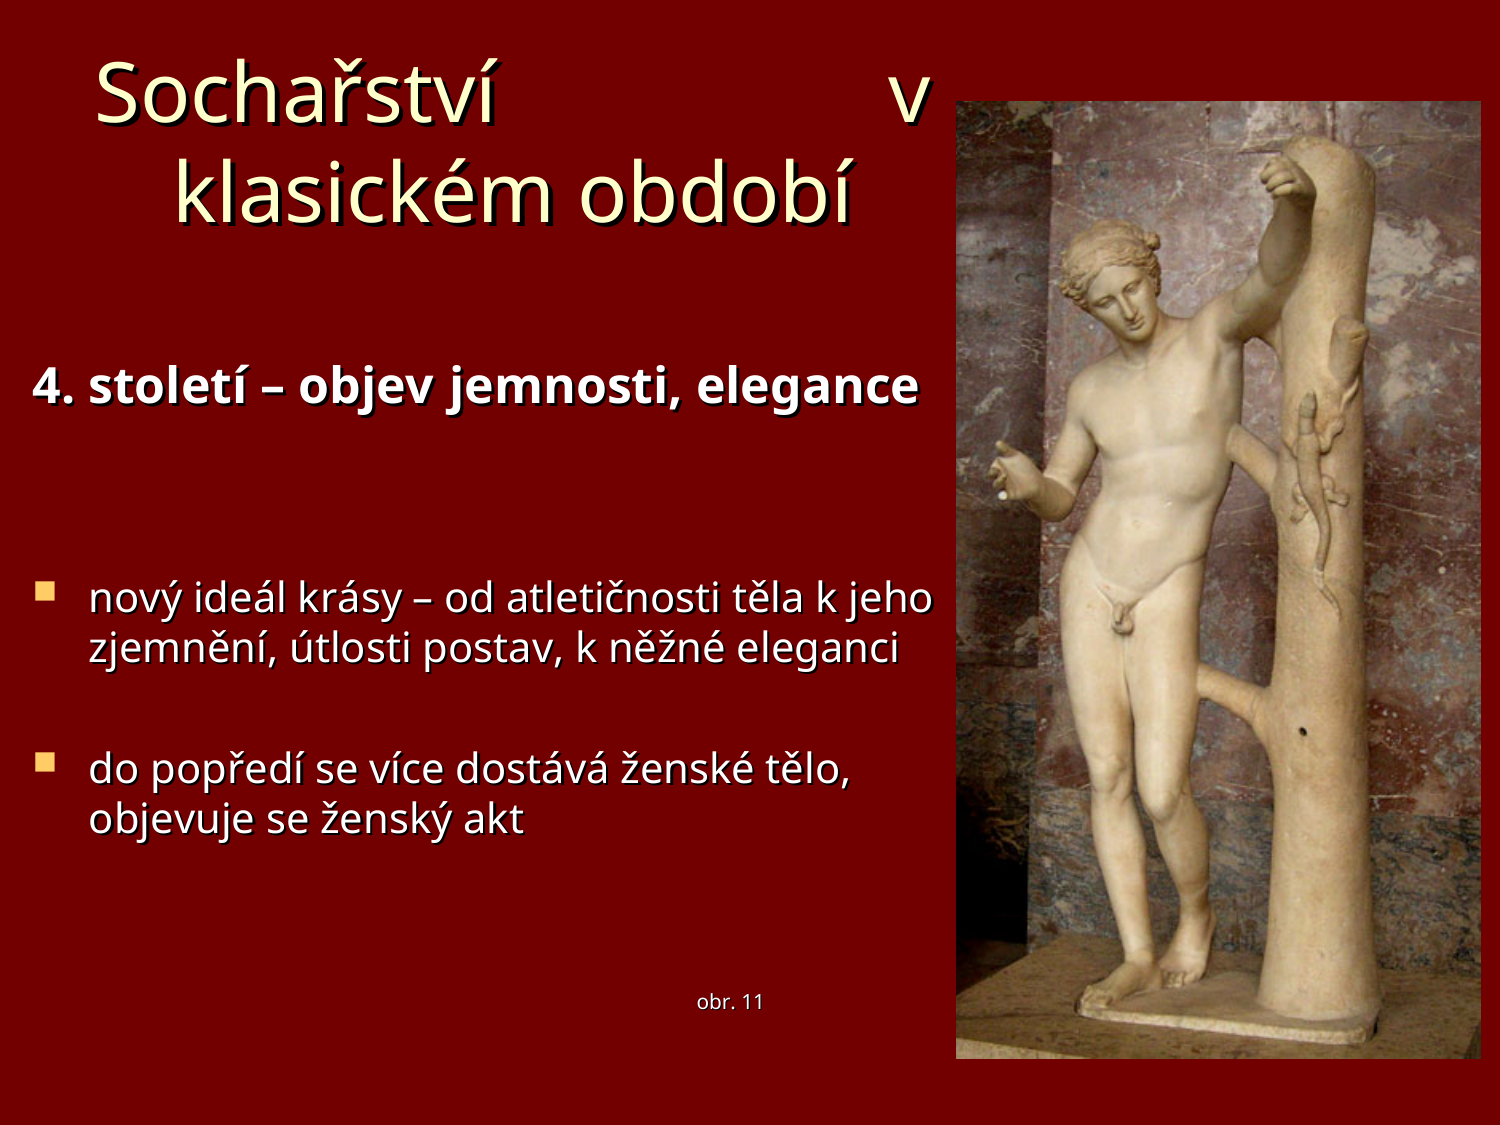

# Sochařství v klasickém období
4. století – objev jemnosti, elegance
nový ideál krásy – od atletičnosti těla k jeho zjemnění, útlosti postav, k něžné eleganci
do popředí se více dostává ženské tělo, objevuje se ženský akt
 obr. 11